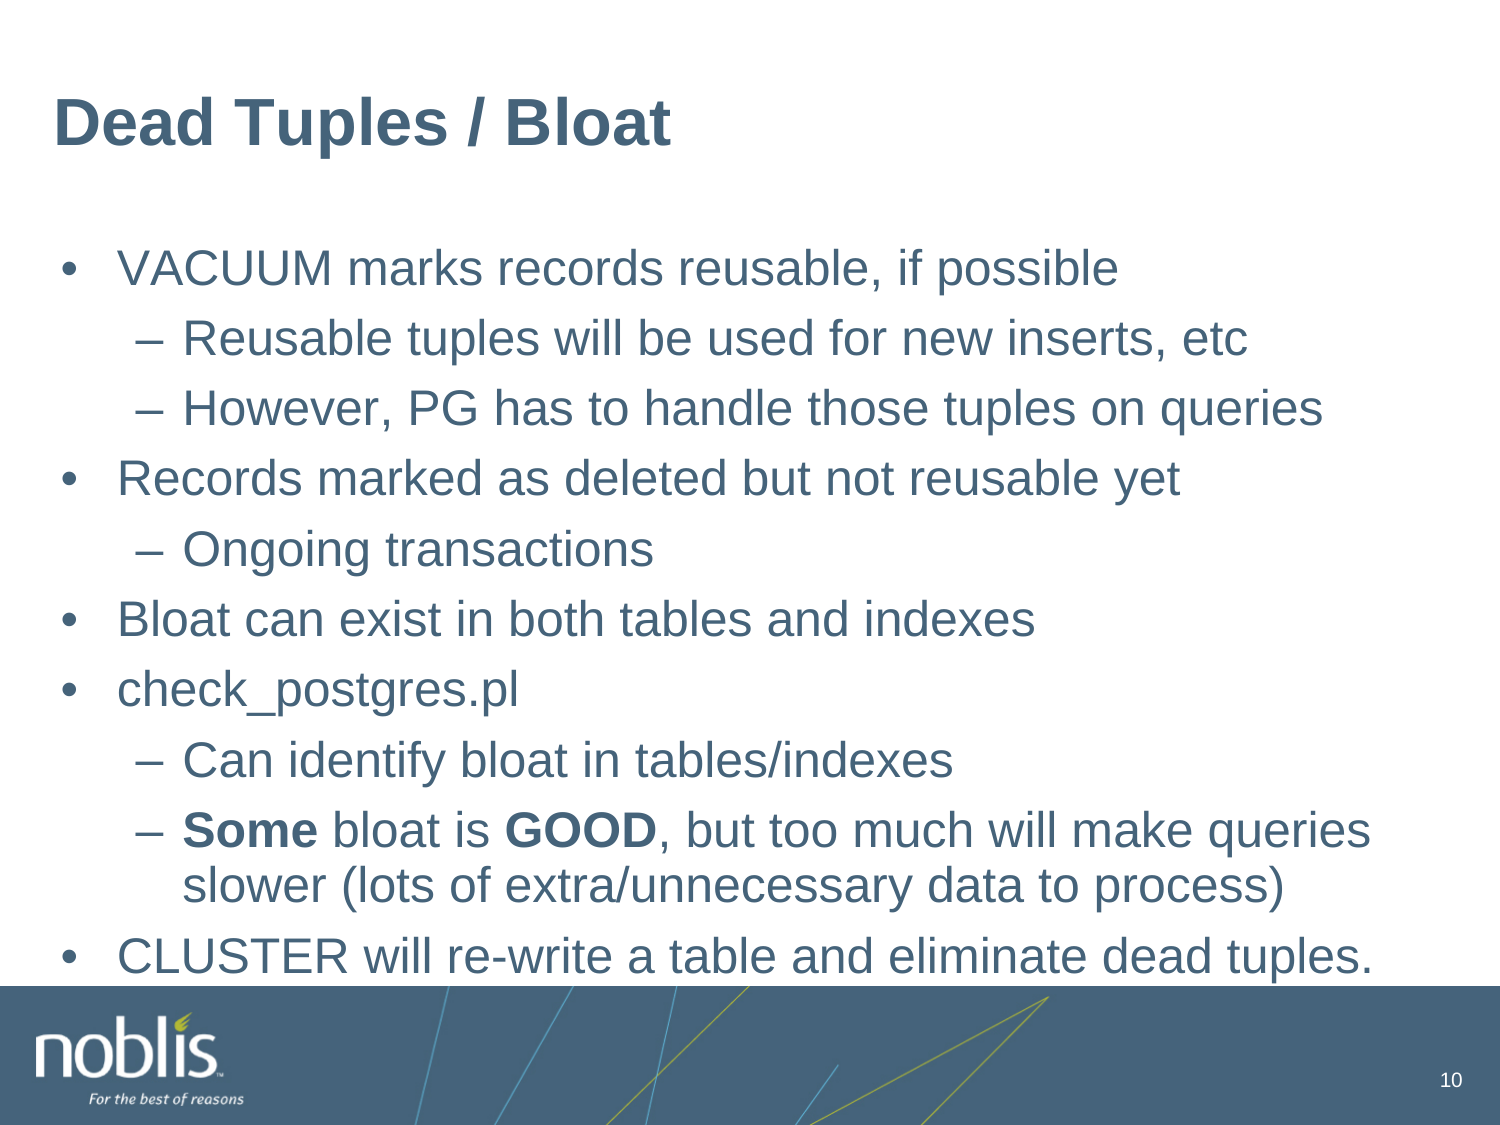

# Dead Tuples / Bloat
VACUUM marks records reusable, if possible
Reusable tuples will be used for new inserts, etc
However, PG has to handle those tuples on queries
Records marked as deleted but not reusable yet
Ongoing transactions
Bloat can exist in both tables and indexes
check_postgres.pl
Can identify bloat in tables/indexes
Some bloat is GOOD, but too much will make queries slower (lots of extra/unnecessary data to process)
CLUSTER will re-write a table and eliminate dead tuples.